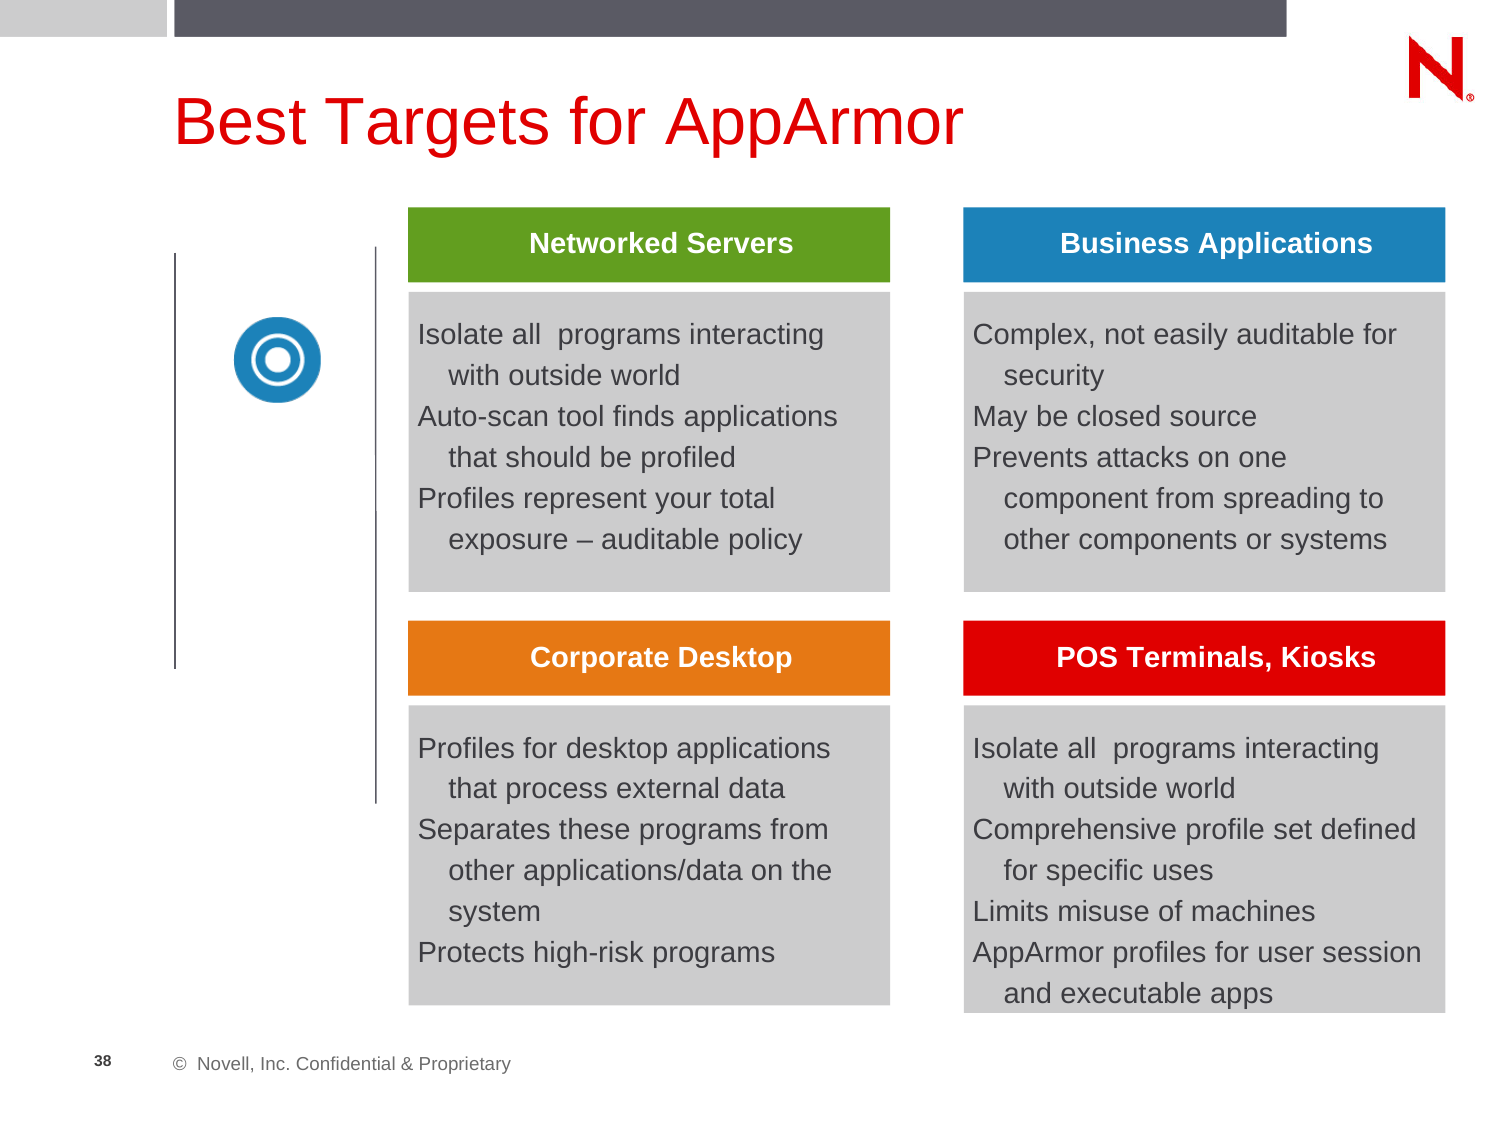

# Best Targets for AppArmor
Networked Servers
Business Applications
Isolate all programs interacting with outside world
Auto-scan tool finds applications that should be profiled
Profiles represent your total exposure – auditable policy
Complex, not easily auditable for security
May be closed source
Prevents attacks on one component from spreading to other components or systems
Corporate Desktop
POS Terminals, Kiosks
Profiles for desktop applications that process external data
Separates these programs from other applications/data on the system
Protects high-risk programs
Isolate all programs interacting with outside world
Comprehensive profile set defined for specific uses
Limits misuse of machines
AppArmor profiles for user session and executable apps